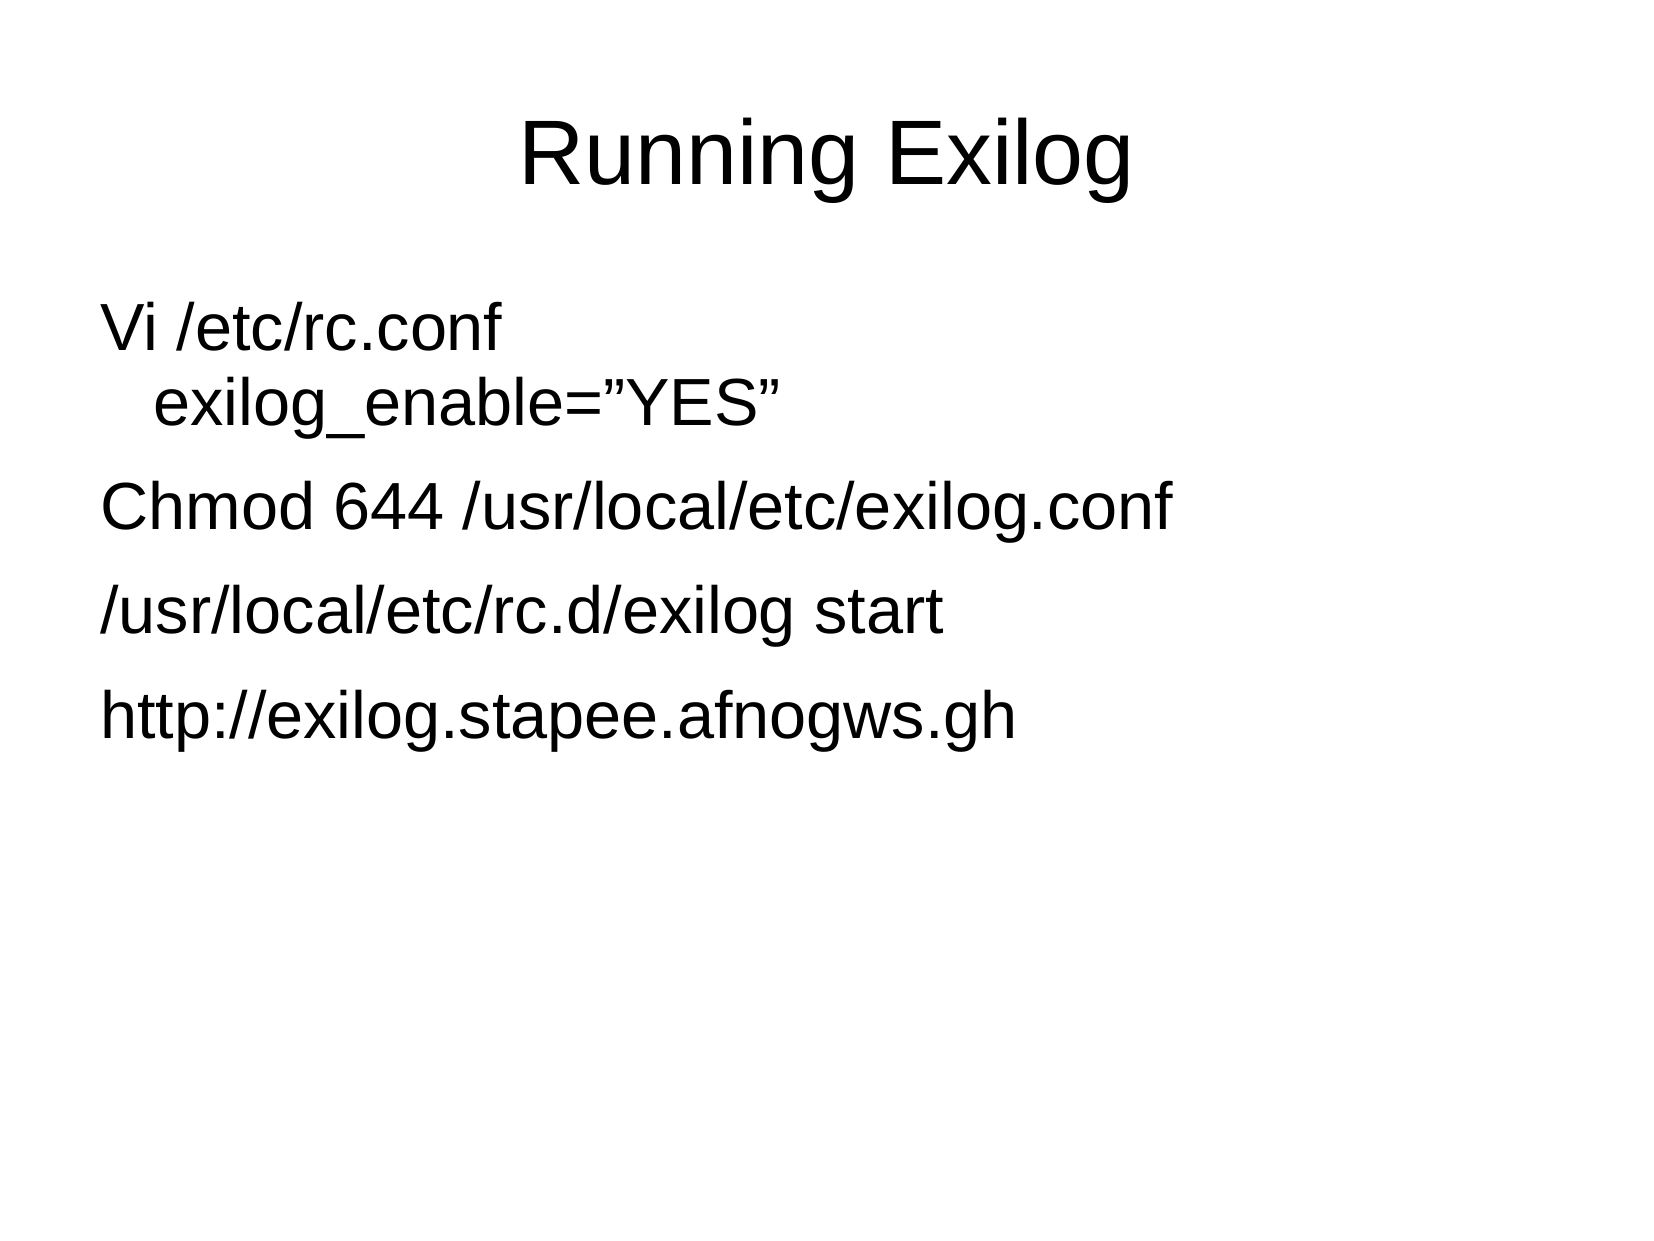

# Running Exilog
Vi /etc/rc.conf exilog_enable=”YES”
Chmod 644 /usr/local/etc/exilog.conf
/usr/local/etc/rc.d/exilog start
http://exilog.stapee.afnogws.gh